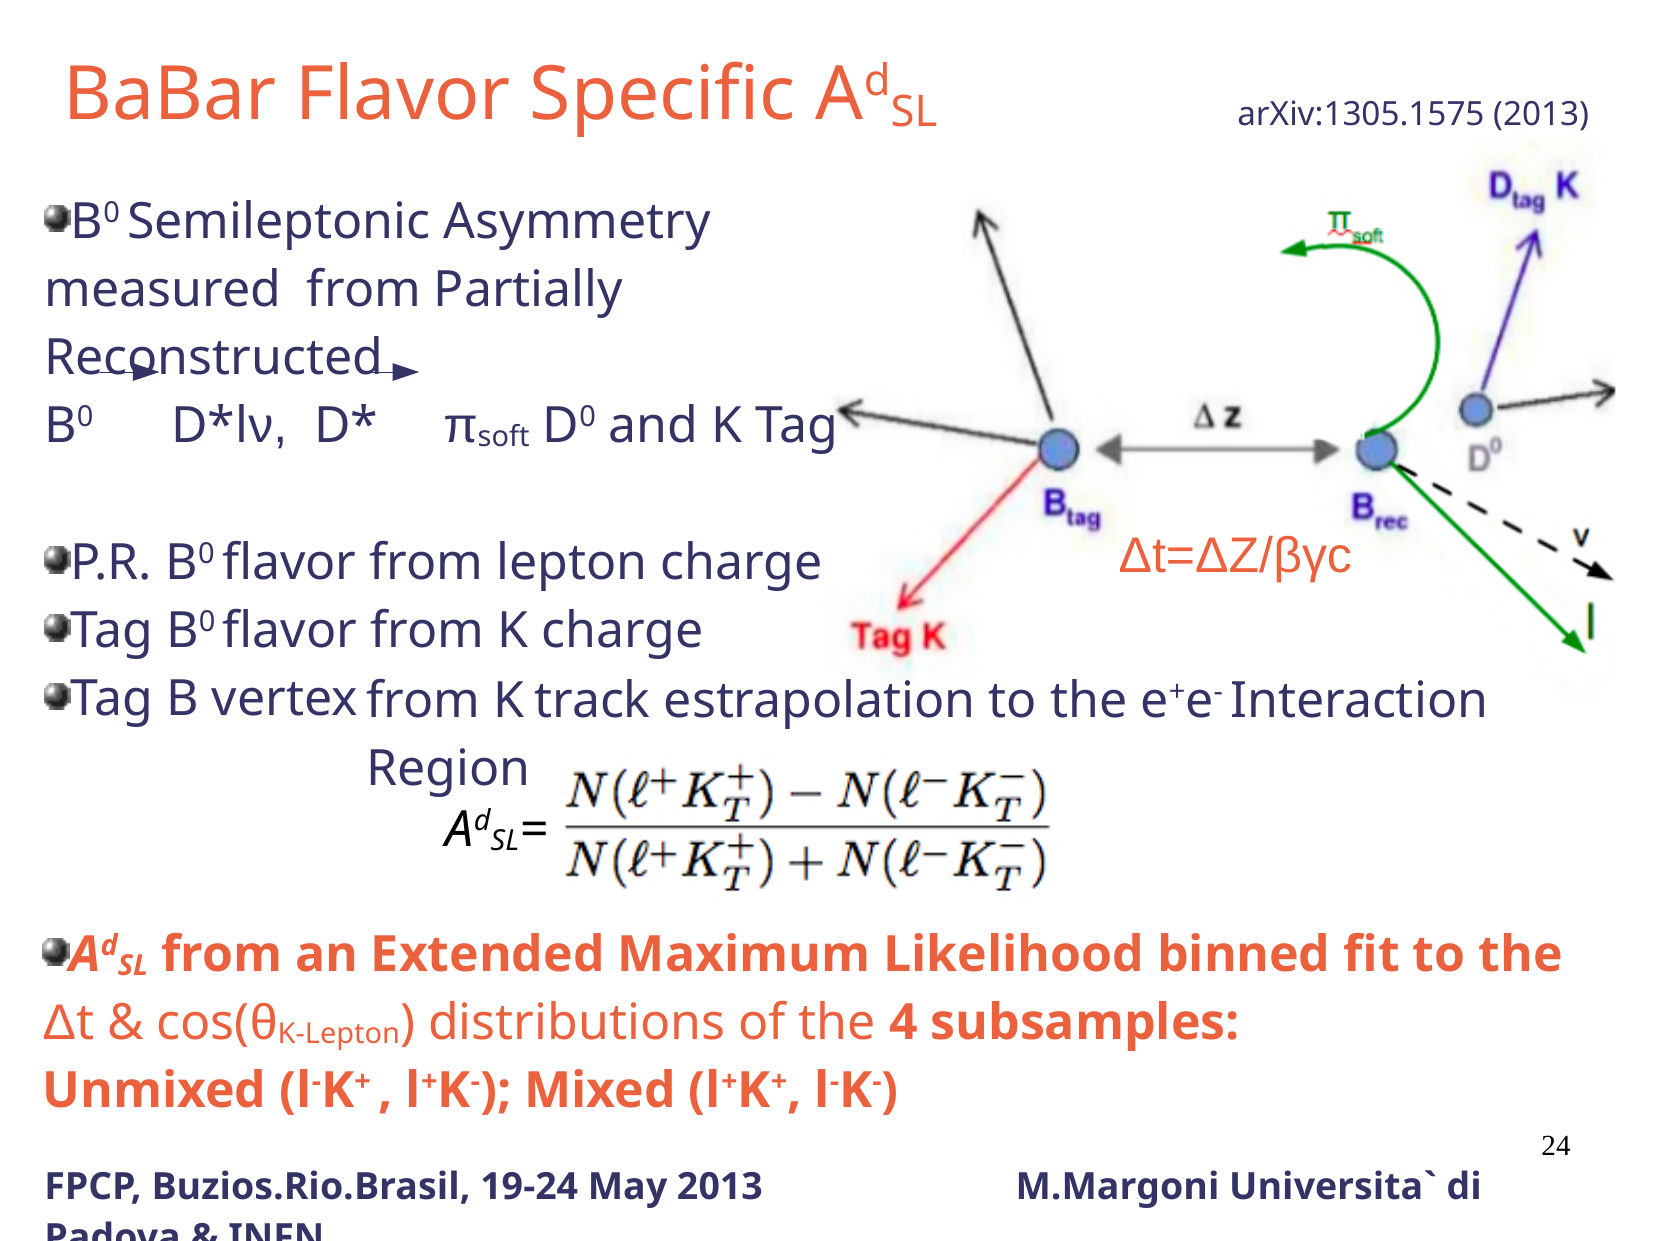

BaBar Flavor Specific AdSL
arXiv:1305.1575 (2013)
B0 Semileptonic Asymmetry measured from Partially Reconstructed
B0 D*lν, D* πsoft D0 and K Tag
P.R. B0 flavor from lepton charge
Tag B0 flavor from K charge
Tag B vertex
Δt=ΔZ/βγc
from K track estrapolation to the e+e- Interaction Region
AdSL=
AdSL from an Extended Maximum Likelihood binned fit to the Δt & cos(θK-Lepton) distributions of the 4 subsamples:
Unmixed (l-K+ , l+K-); Mixed (l+K+, l-K-)
24
FPCP, Buzios.Rio.Brasil, 19-24 May 2013 M.Margoni Universita` di Padova & INFN